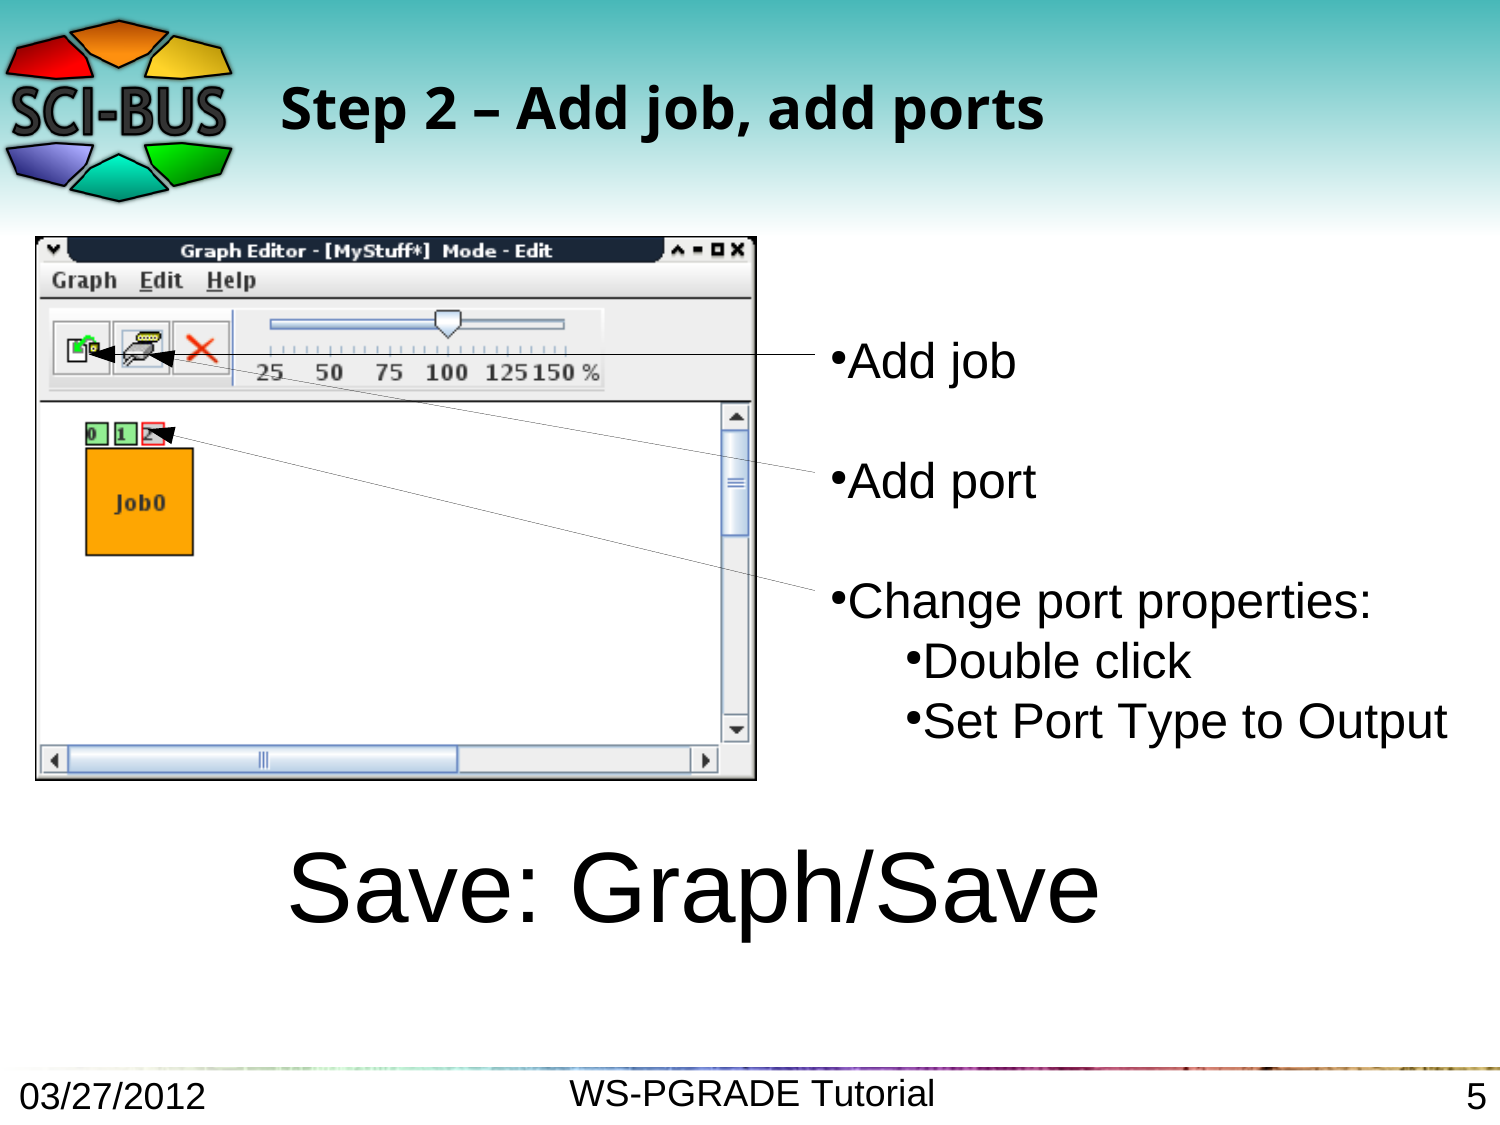

# Step 2 – Add job, add ports
Add job
Add port
Change port properties:
Double click
Set Port Type to Output
Save: Graph/Save
Footer
5/29/2006
5